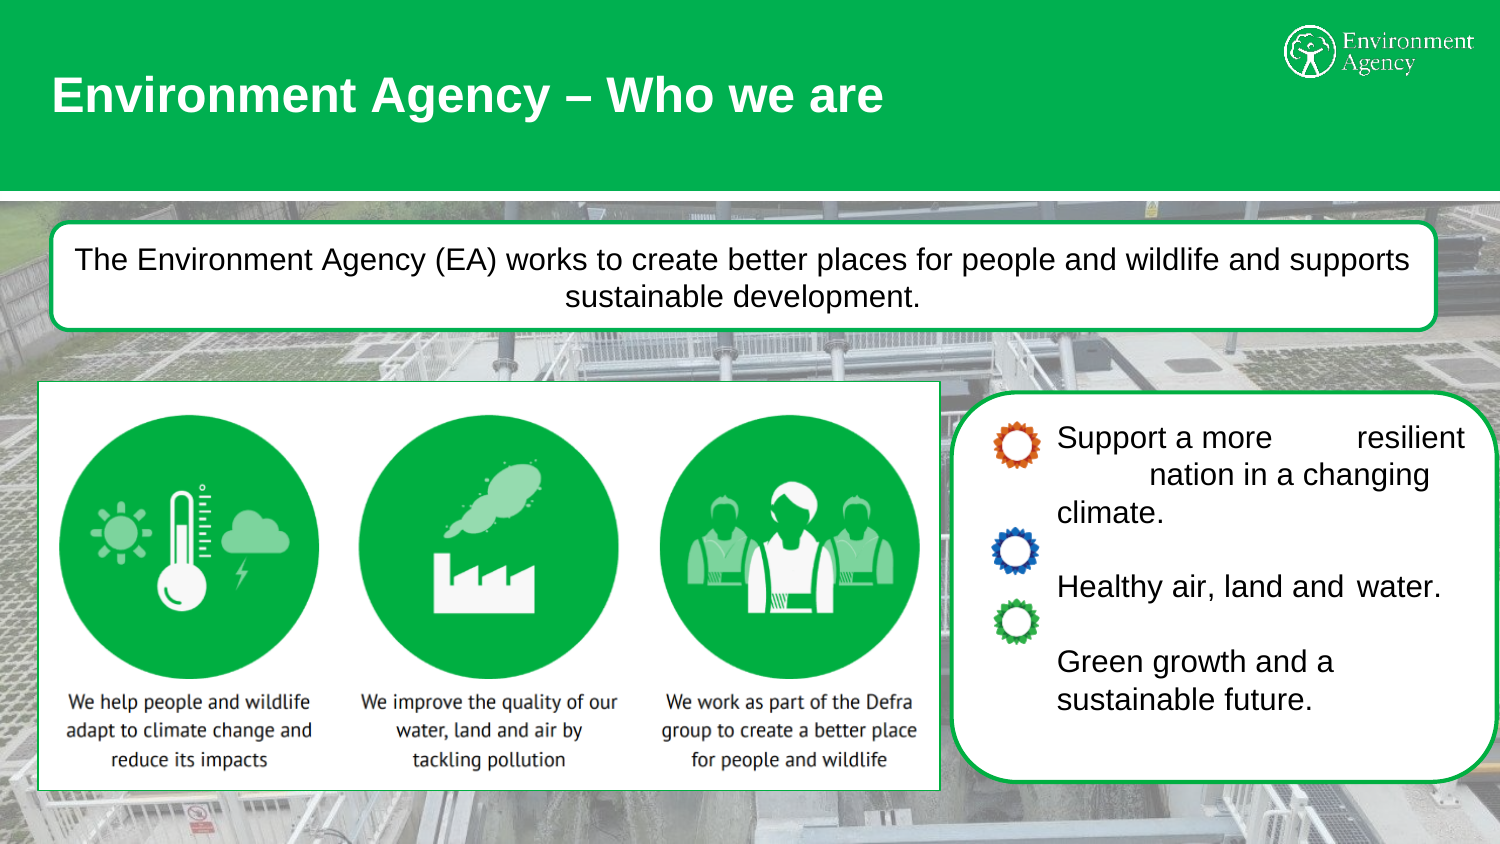

# Environment Agency – Who we are
The Environment Agency (EA) works to create better places for people and wildlife and supports sustainable development.
Support a more 	resilient	 nation in a changing climate.
	Healthy air, land and 	water.
Green growth and a
sustainable future.